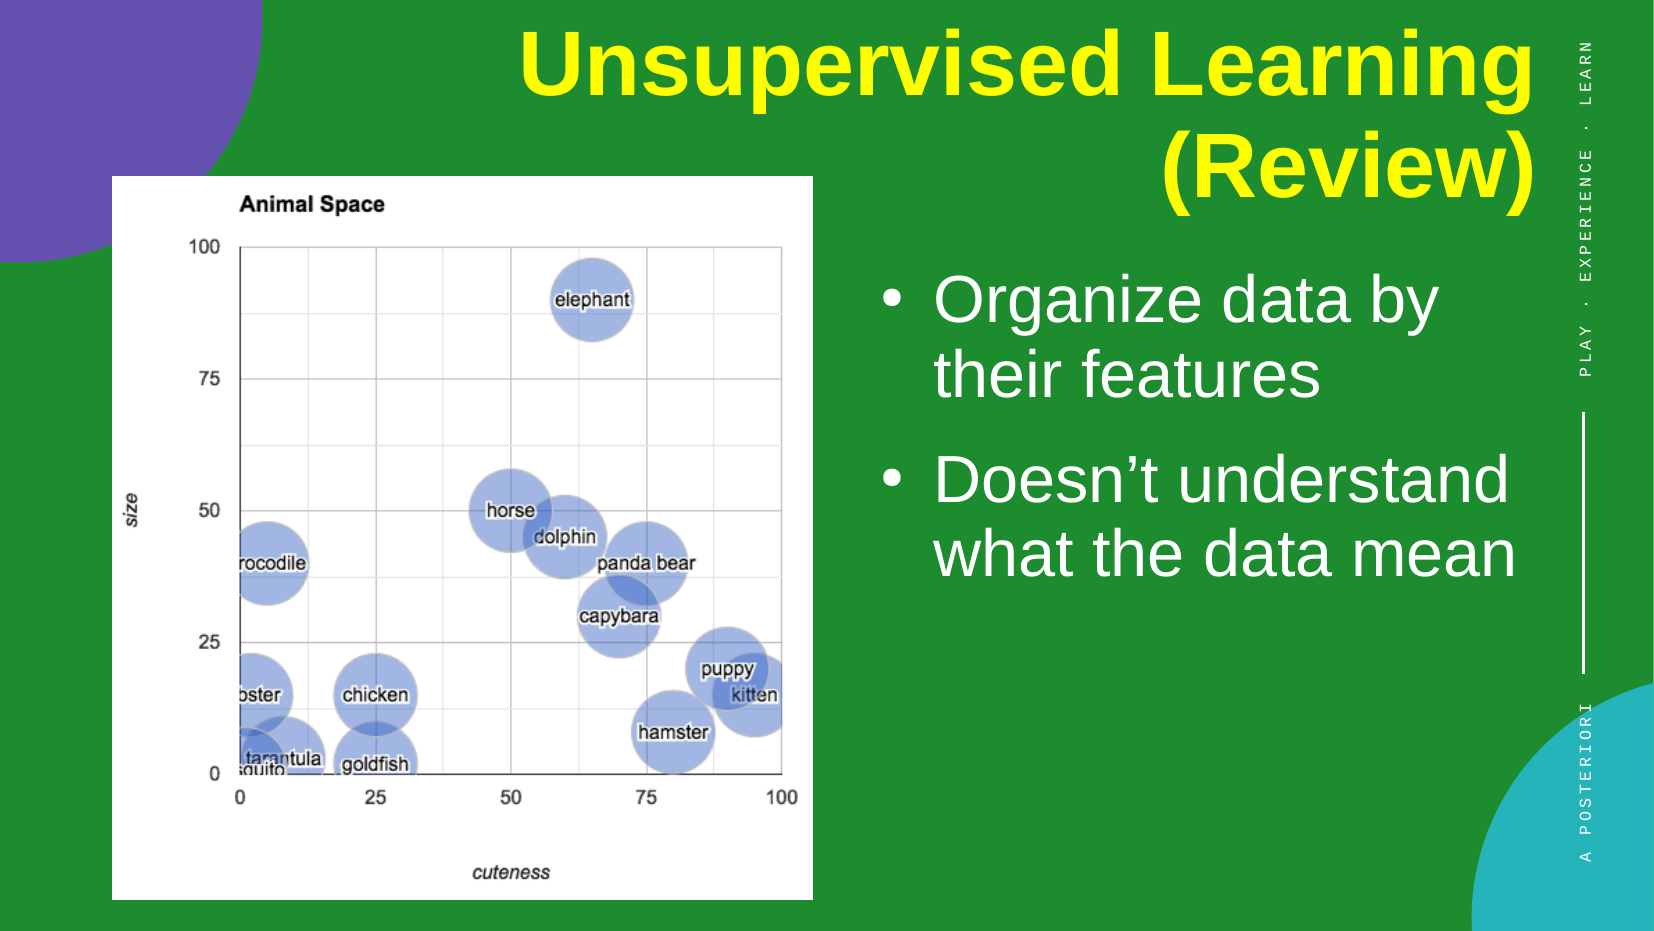

# Unsupervised Learning (Review)
Organize data by their features
Doesn’t understand what the data mean